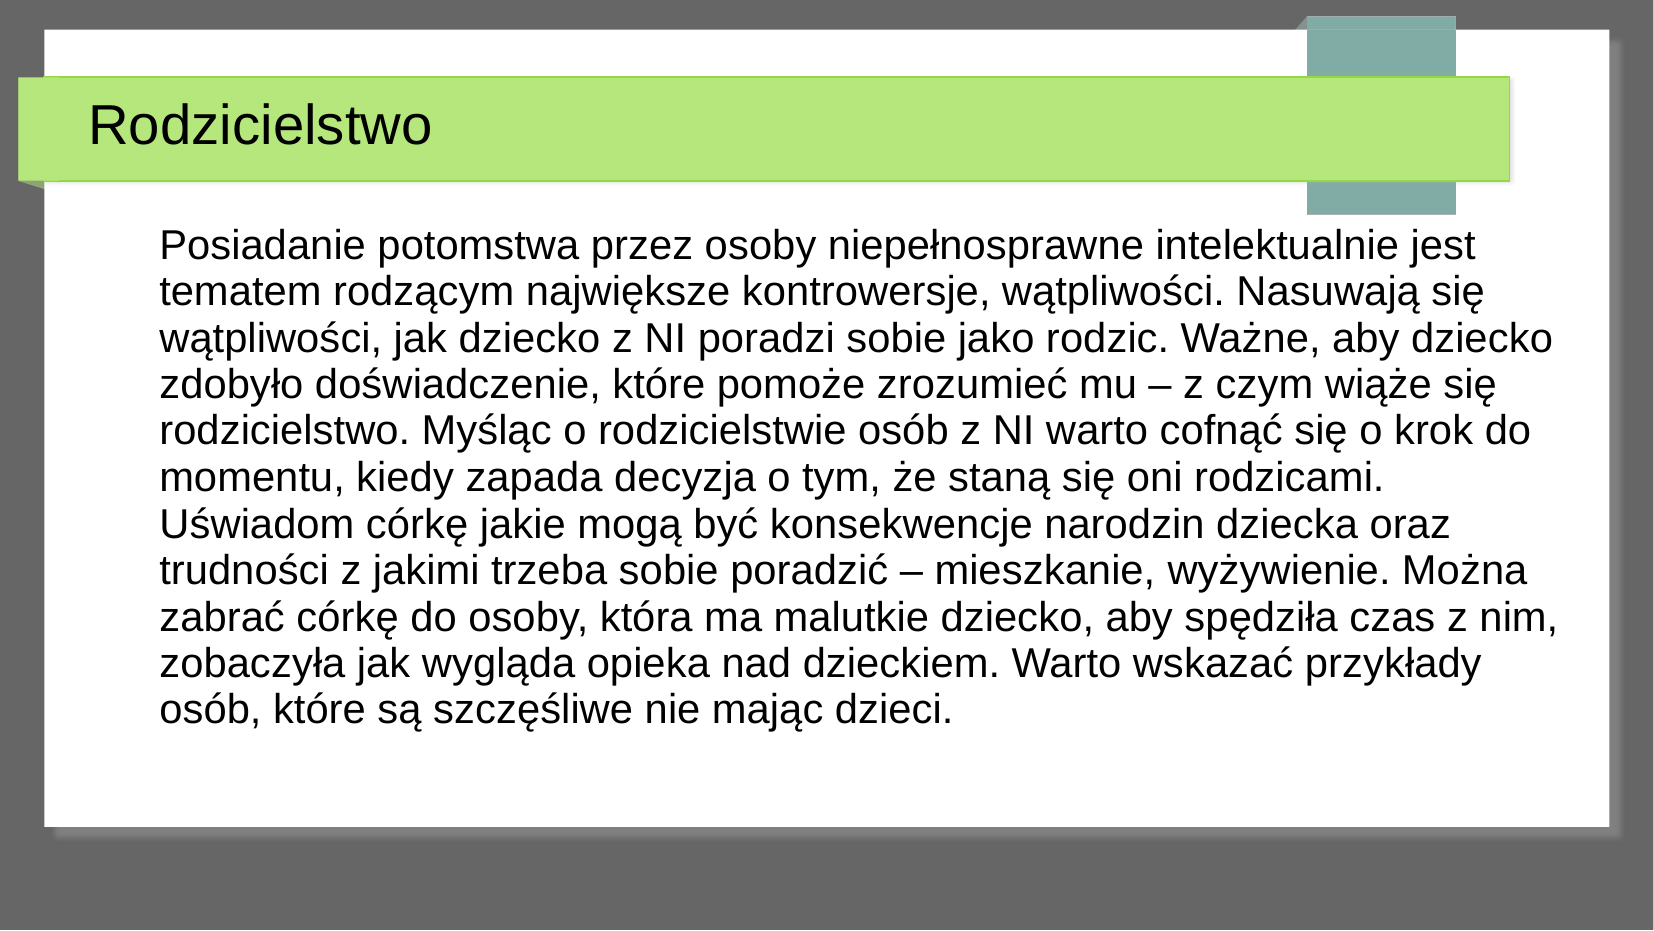

# Rodzicielstwo
Posiadanie potomstwa przez osoby niepełnosprawne intelektualnie jest tematem rodzącym największe kontrowersje, wątpliwości. Nasuwają się wątpliwości, jak dziecko z NI poradzi sobie jako rodzic. Ważne, aby dziecko zdobyło doświadczenie, które pomoże zrozumieć mu – z czym wiąże się rodzicielstwo. Myśląc o rodzicielstwie osób z NI warto cofnąć się o krok do momentu, kiedy zapada decyzja o tym, że staną się oni rodzicami. Uświadom córkę jakie mogą być konsekwencje narodzin dziecka oraz trudności z jakimi trzeba sobie poradzić – mieszkanie, wyżywienie. Można zabrać córkę do osoby, która ma malutkie dziecko, aby spędziła czas z nim, zobaczyła jak wygląda opieka nad dzieckiem. Warto wskazać przykłady osób, które są szczęśliwe nie mając dzieci.